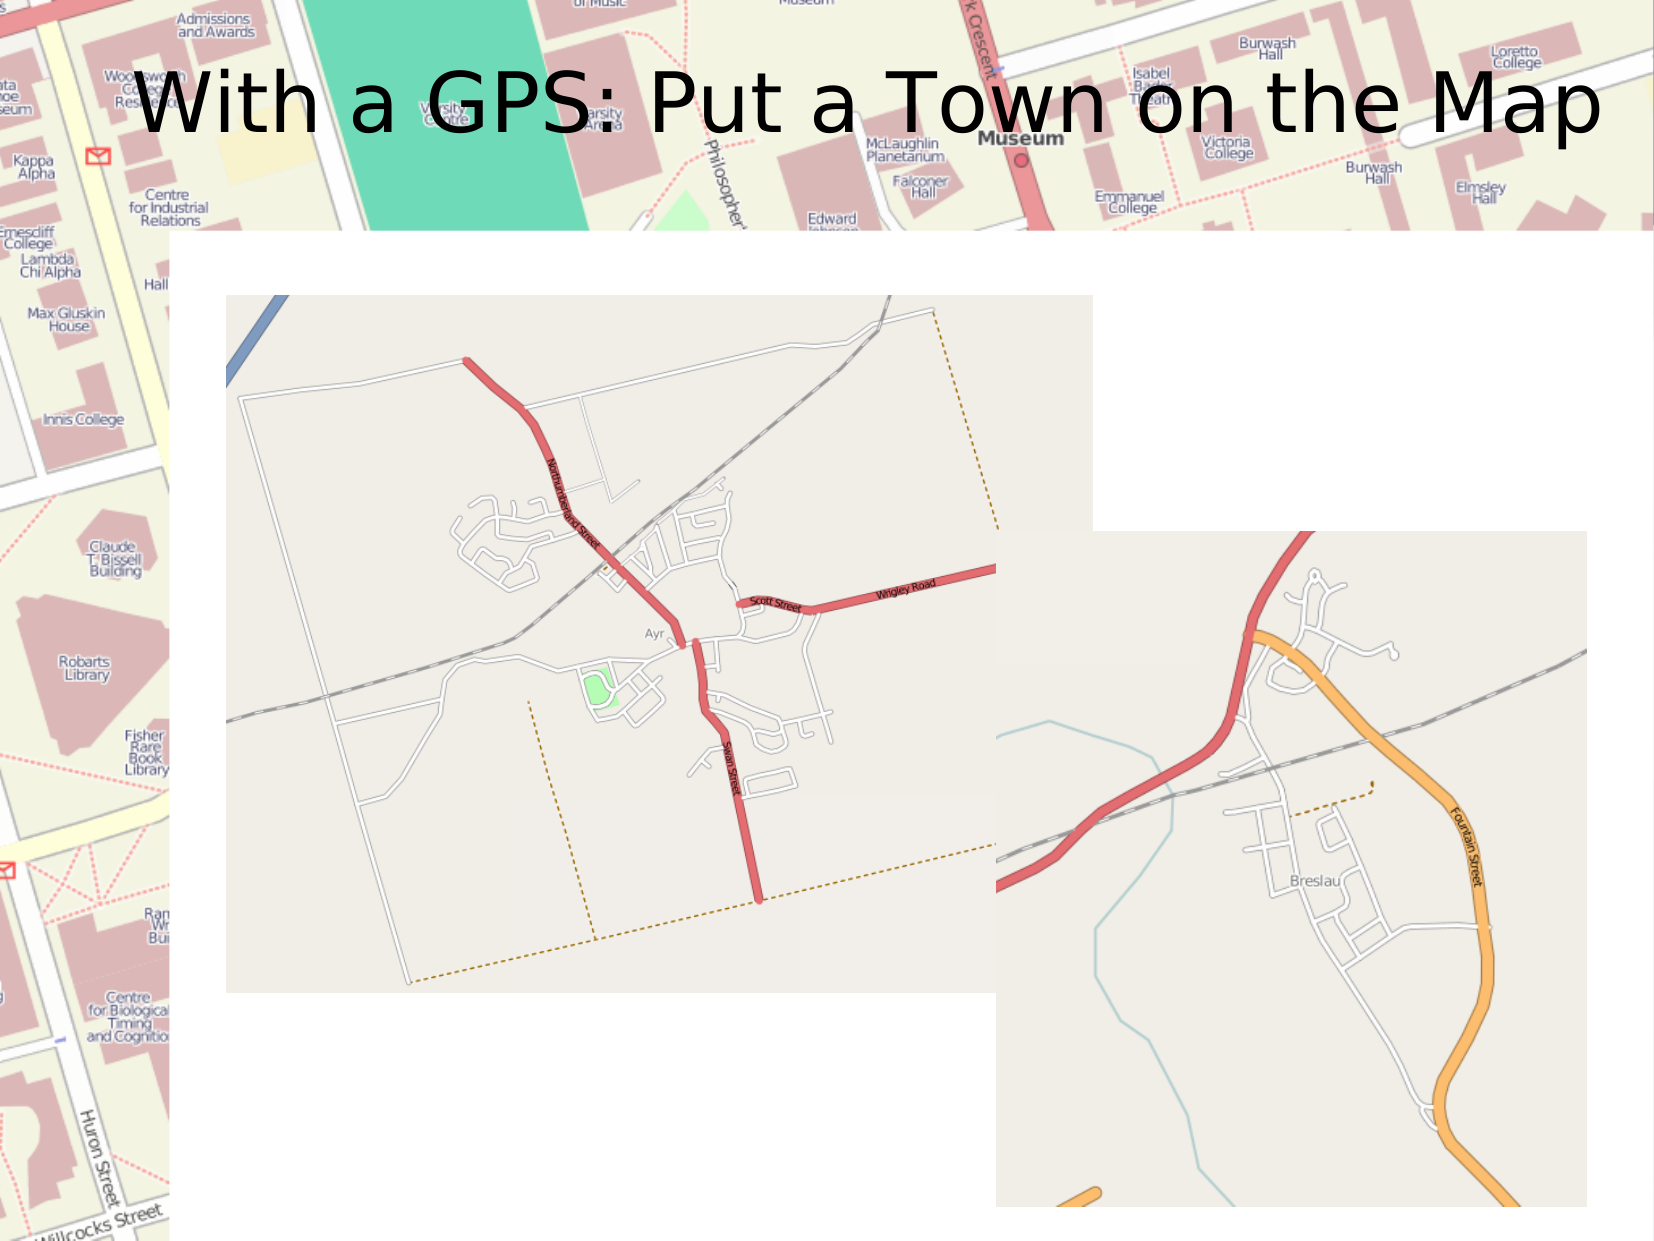

# With a GPS: Put a Town on the Map